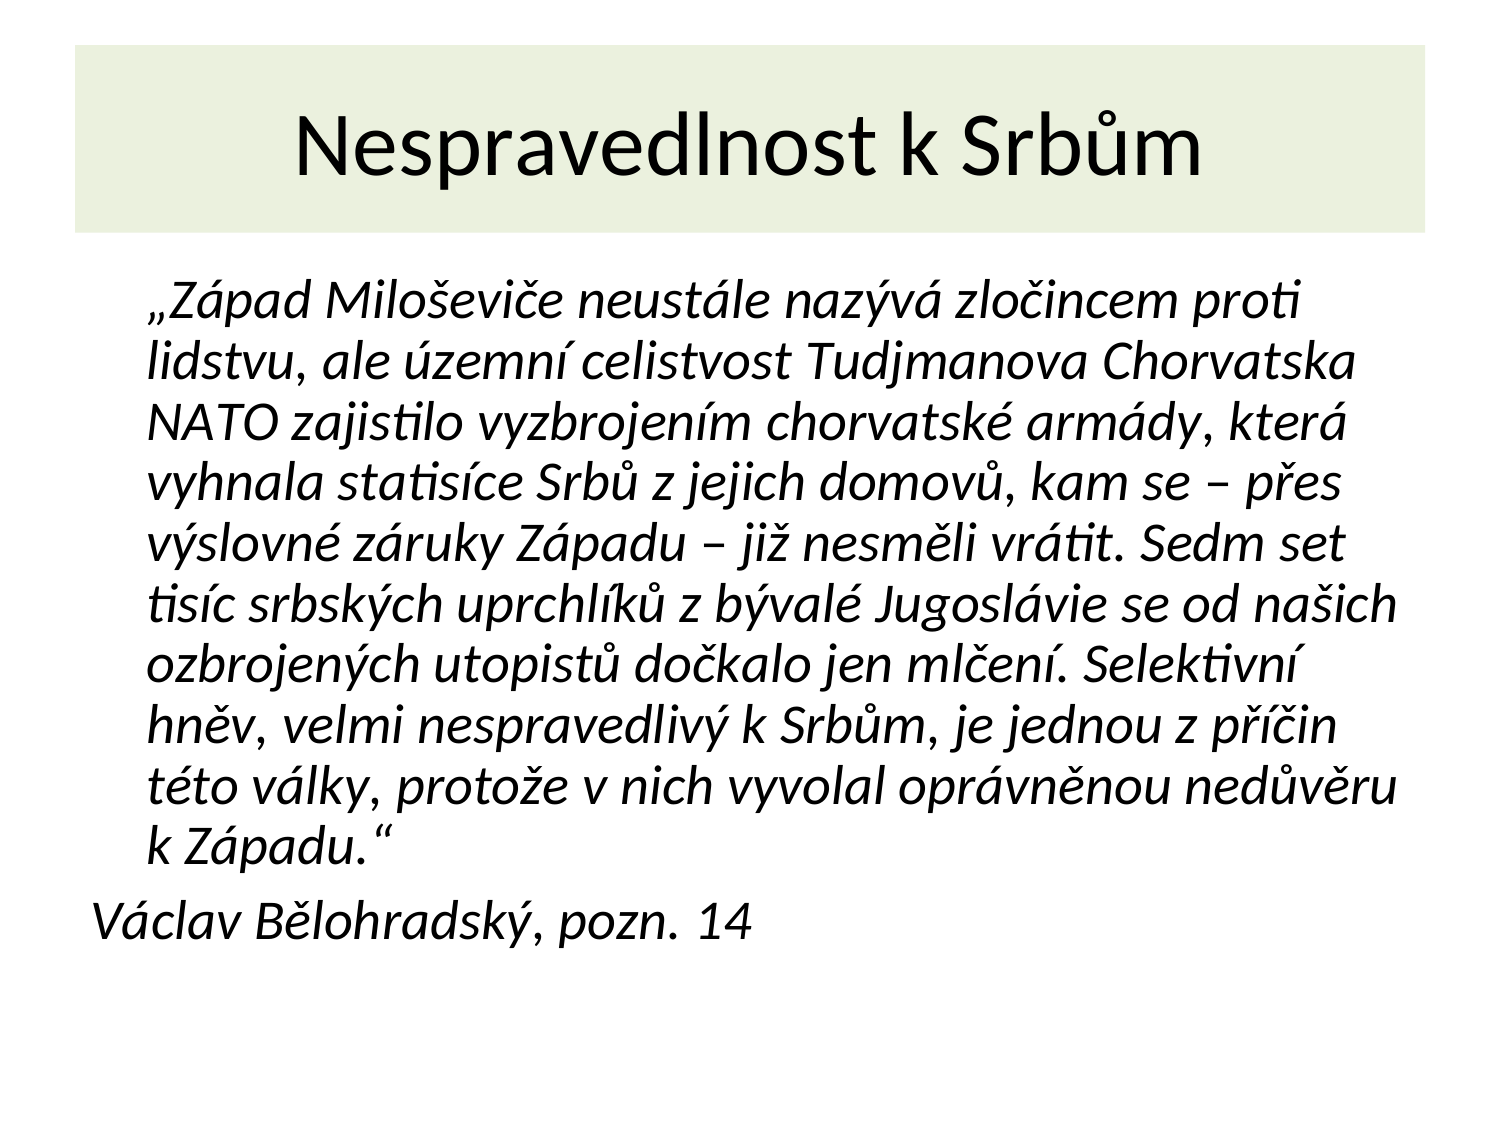

# Nespravedlnost k Srbům
	„Západ Miloševiče neustále nazývá zločincem proti lidstvu, ale územní celistvost Tudjmanova Chorvatska NATO zajistilo vyzbrojením chorvatské armády, která vyhnala statisíce Srbů z jejich domovů, kam se – přes výslovné záruky Západu – již nesměli vrátit. Sedm set tisíc srbských uprchlíků z bývalé Jugoslávie se od našich ozbrojených utopistů dočkalo jen mlčení. Selektivní hněv, velmi nespravedlivý k Srbům, je jednou z příčin této války, protože v nich vyvolal oprávněnou nedůvěru k Západu.“
Václav Bělohradský, pozn. 14